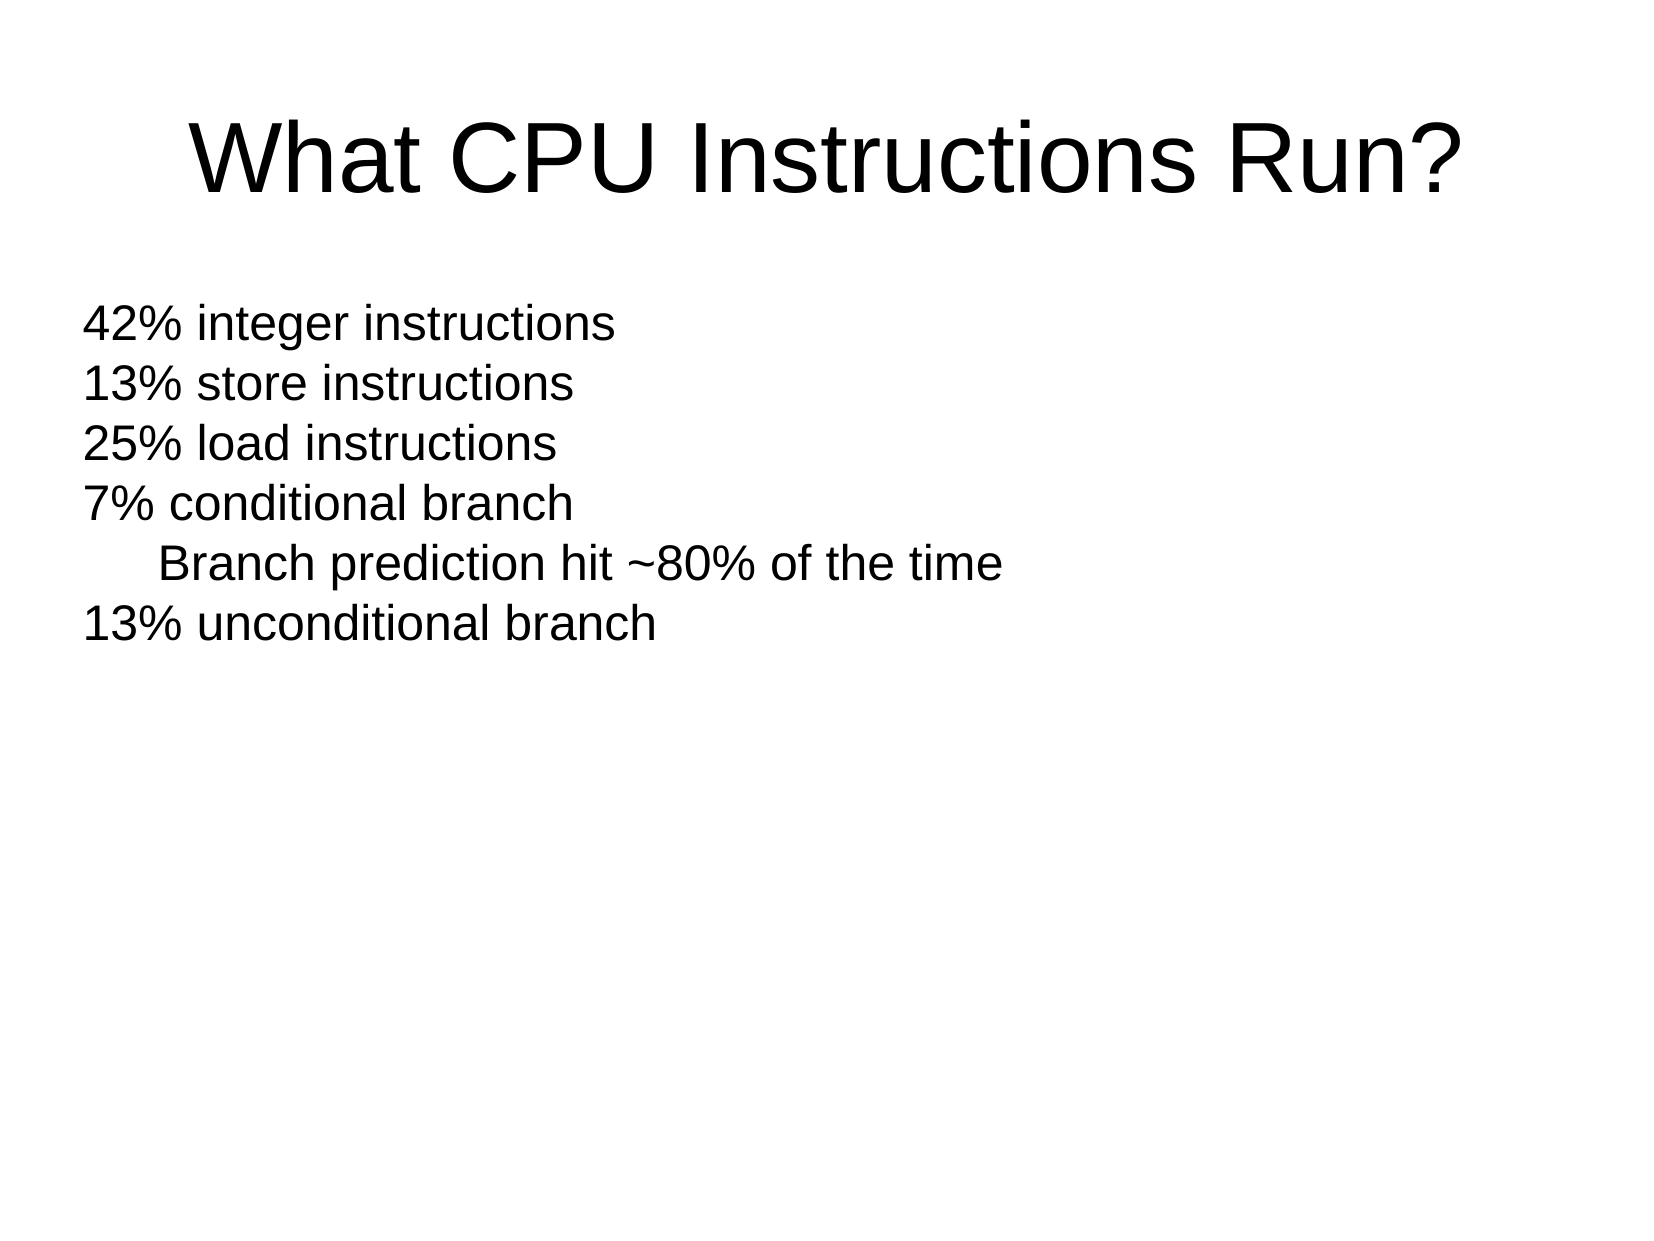

What CPU Instructions Run?
42% integer instructions
13% store instructions
25% load instructions
7% conditional branch
	Branch prediction hit ~80% of the time
13% unconditional branch